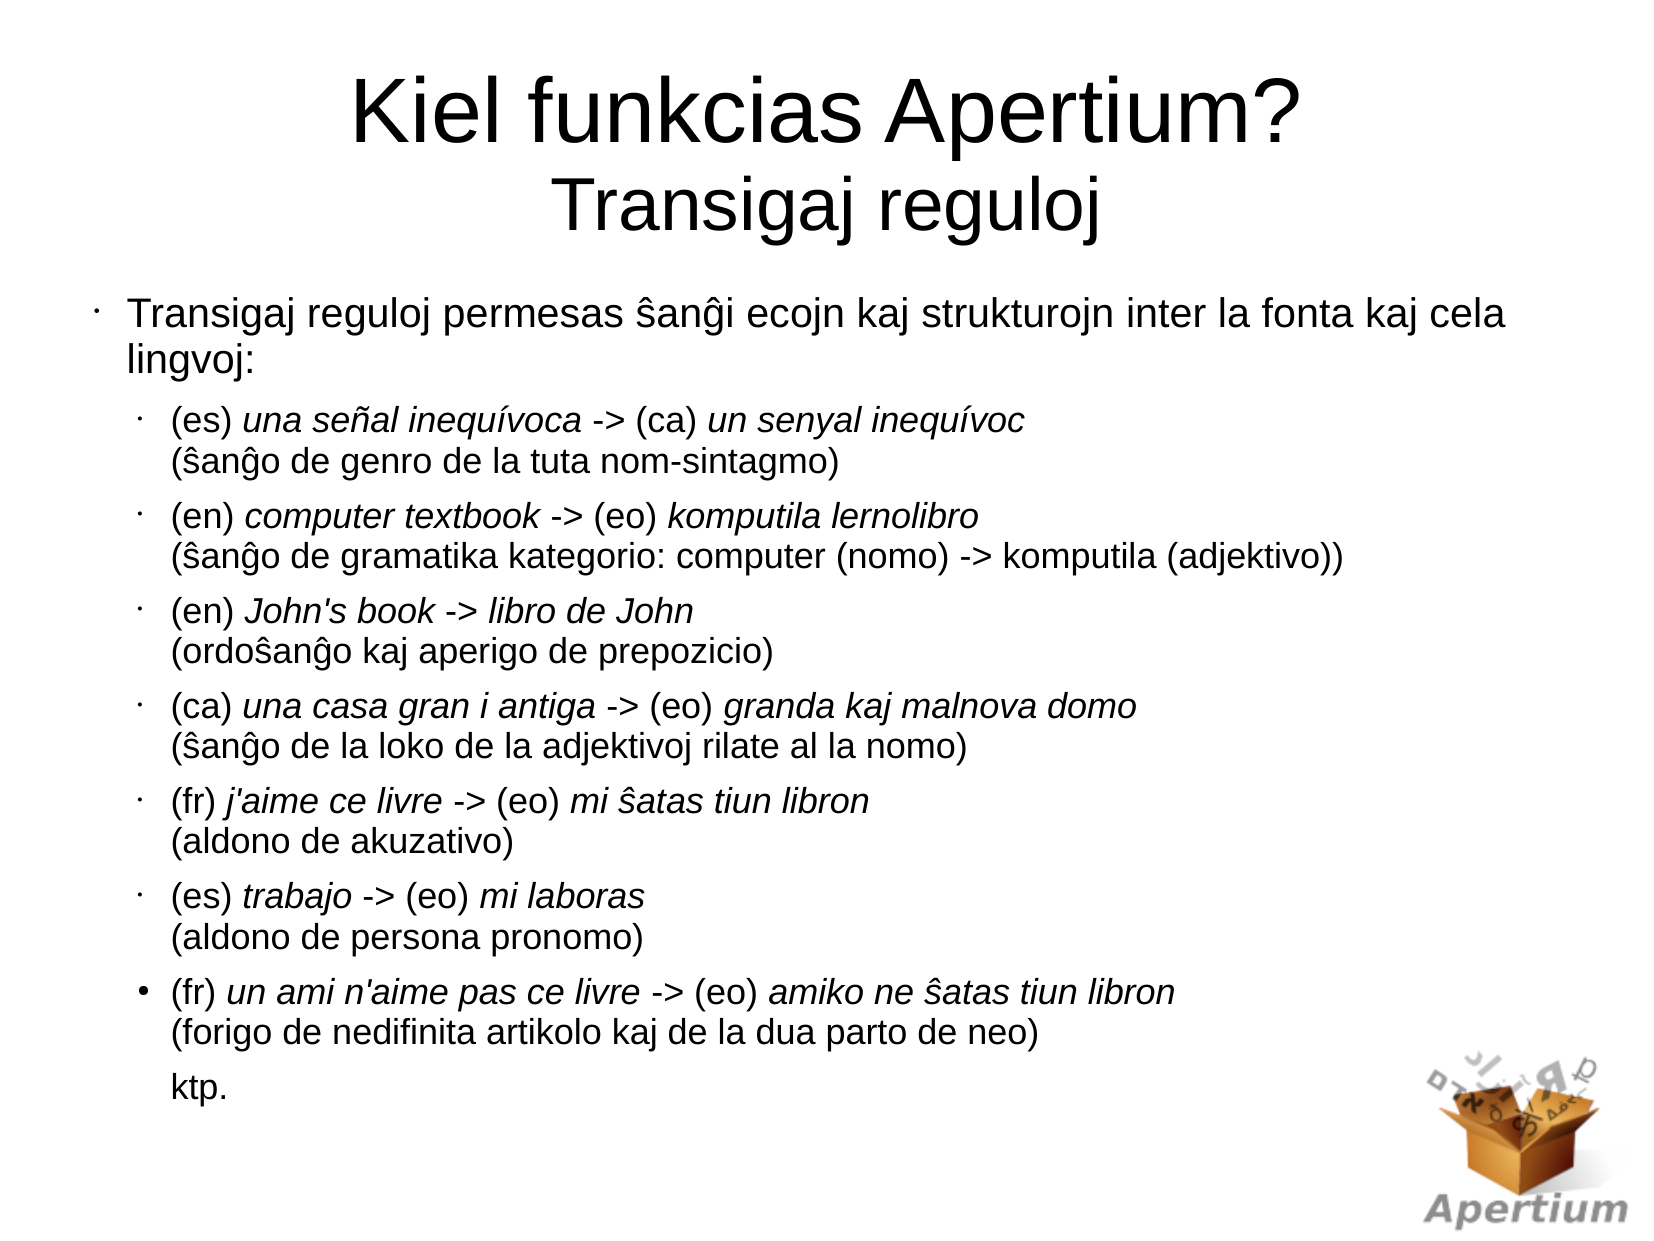

# Kiel funkcias Apertium? Transigaj reguloj
Transigaj reguloj permesas ŝanĝi ecojn kaj strukturojn inter la fonta kaj cela lingvoj:
(es) una señal inequívoca -> (ca) un senyal inequívoc
(ŝanĝo de genro de la tuta nom-sintagmo)
(en) computer textbook -> (eo) komputila lernolibro
(ŝanĝo de gramatika kategorio: computer (nomo) -> komputila (adjektivo))
(en) John's book -> libro de John
(ordoŝanĝo kaj aperigo de prepozicio)
(ca) una casa gran i antiga -> (eo) granda kaj malnova domo
(ŝanĝo de la loko de la adjektivoj rilate al la nomo)
(fr) j'aime ce livre -> (eo) mi ŝatas tiun libron
(aldono de akuzativo)
(es) trabajo -> (eo) mi laboras
(aldono de persona pronomo)
(fr) un ami n'aime pas ce livre -> (eo) amiko ne ŝatas tiun libron
(forigo de nedifinita artikolo kaj de la dua parto de neo)
ktp.